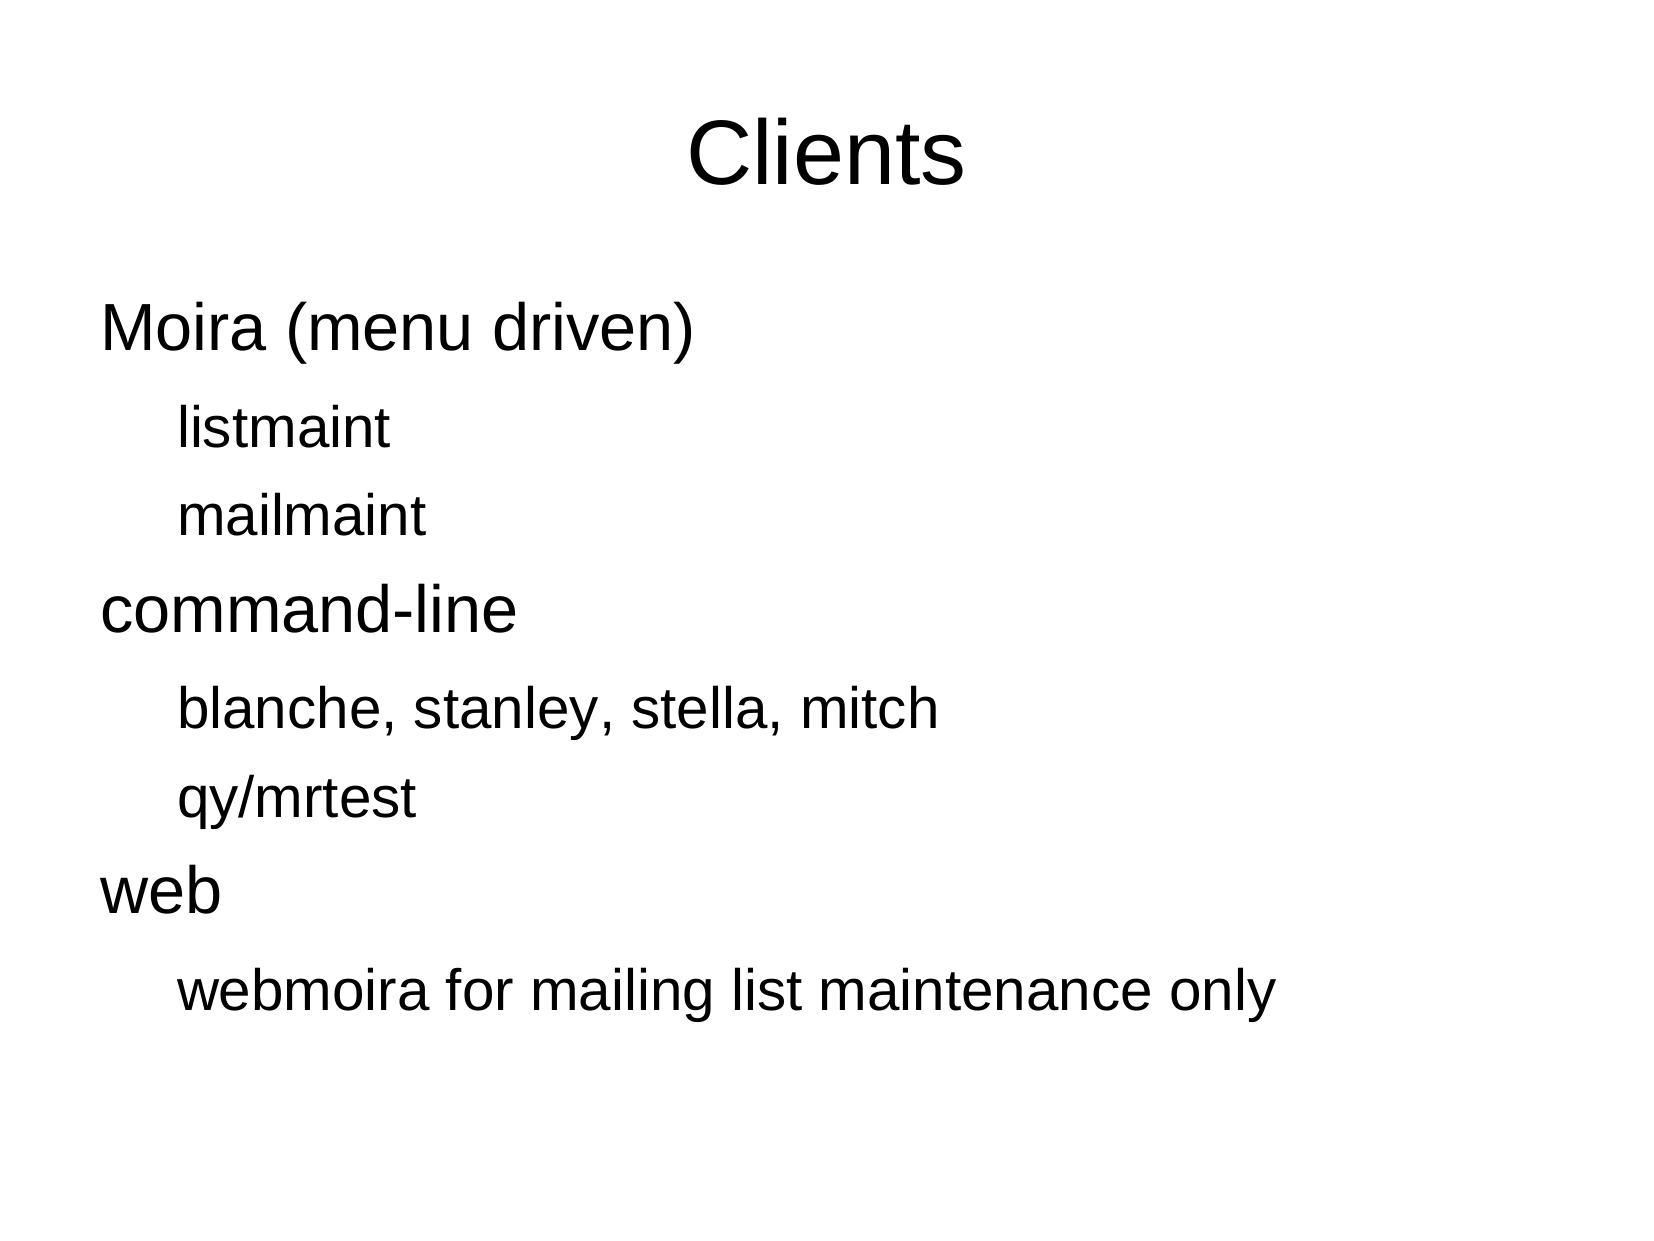

# Clients
Moira (menu driven)
listmaint
mailmaint
command-line
blanche, stanley, stella, mitch
qy/mrtest
web
webmoira for mailing list maintenance only